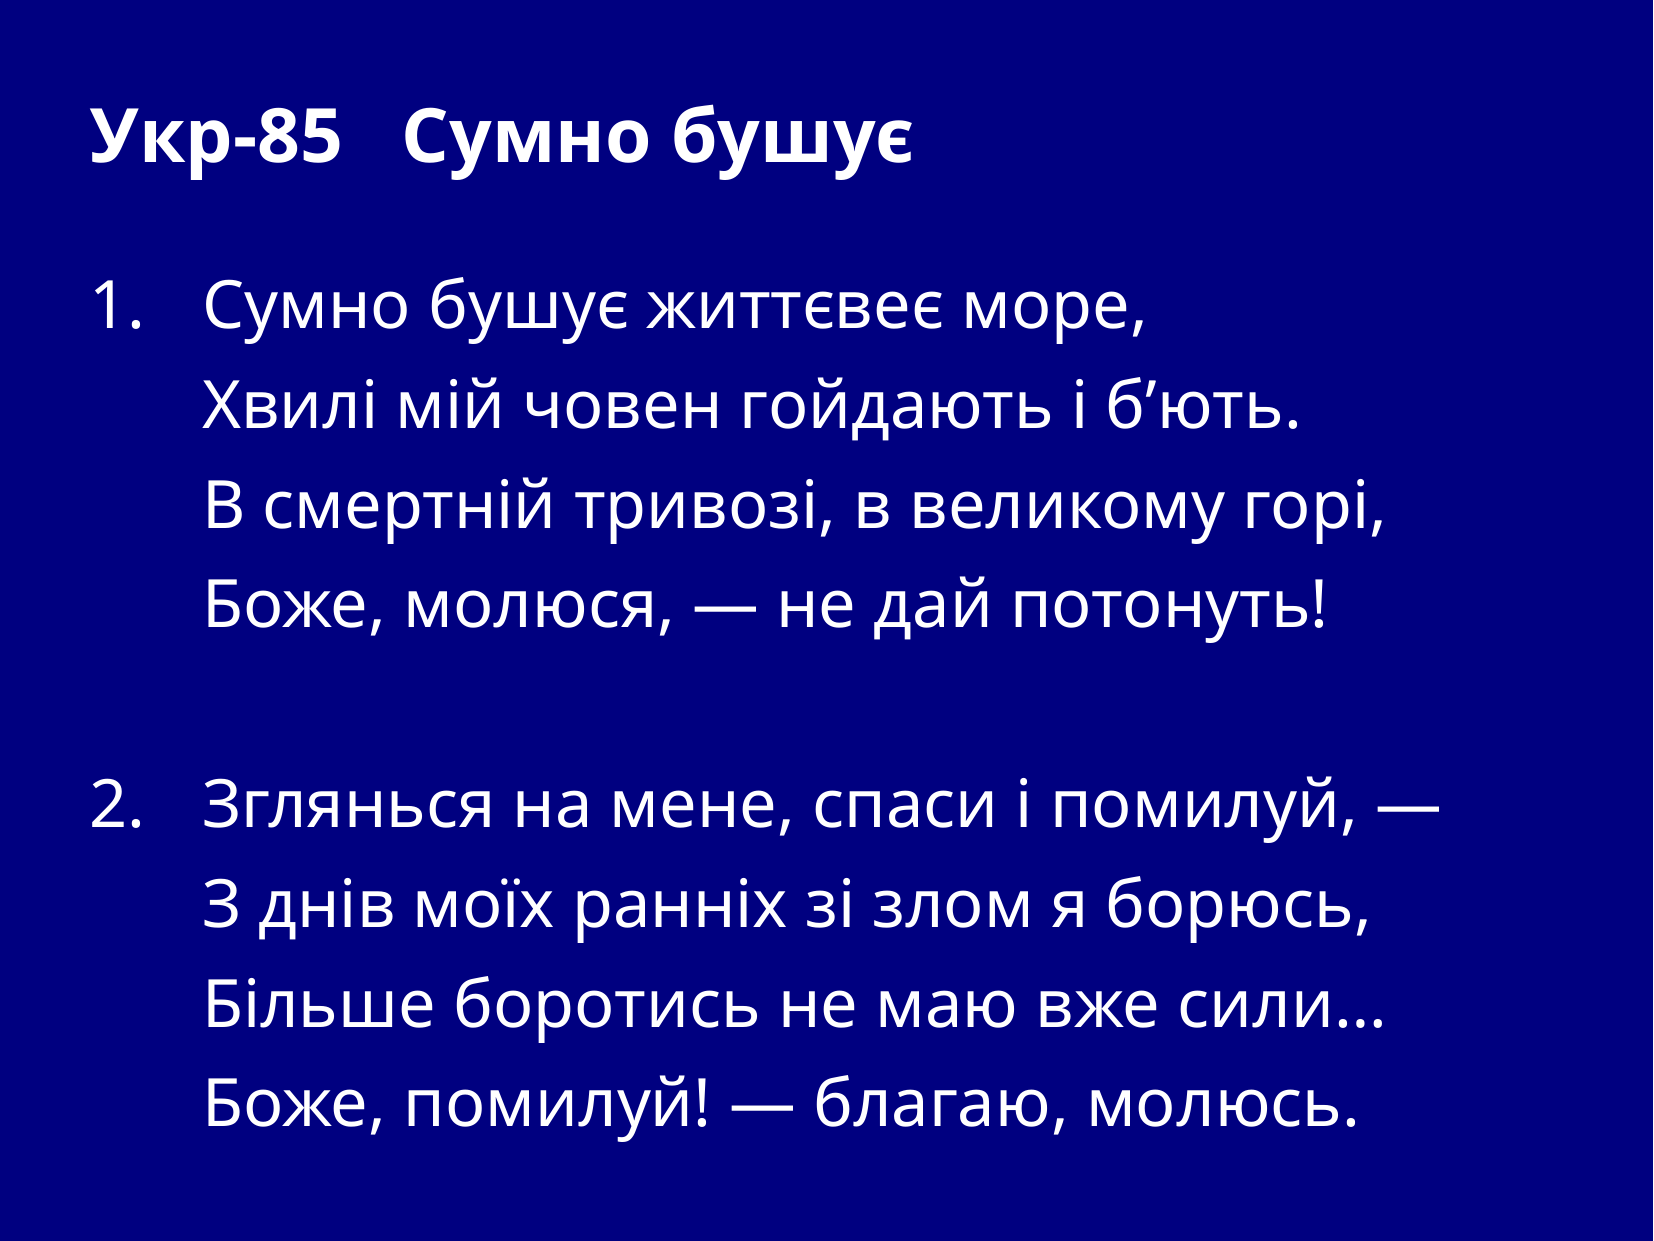

Укр-85 Сумно бушує
1.	Сумно бушує життєвеє море,
	Хвилі мій човен гойдають і б’ють.
	В смертній тривозі, в великому горі,
	Боже, молюся, ― не дай потонуть!
2.	Зглянься на мене, спаси і помилуй, ―
	З днів моїх ранніх зі злом я борюсь,
	Більше боротись не маю вже сили…
	Боже, помилуй! ― благаю, молюсь.